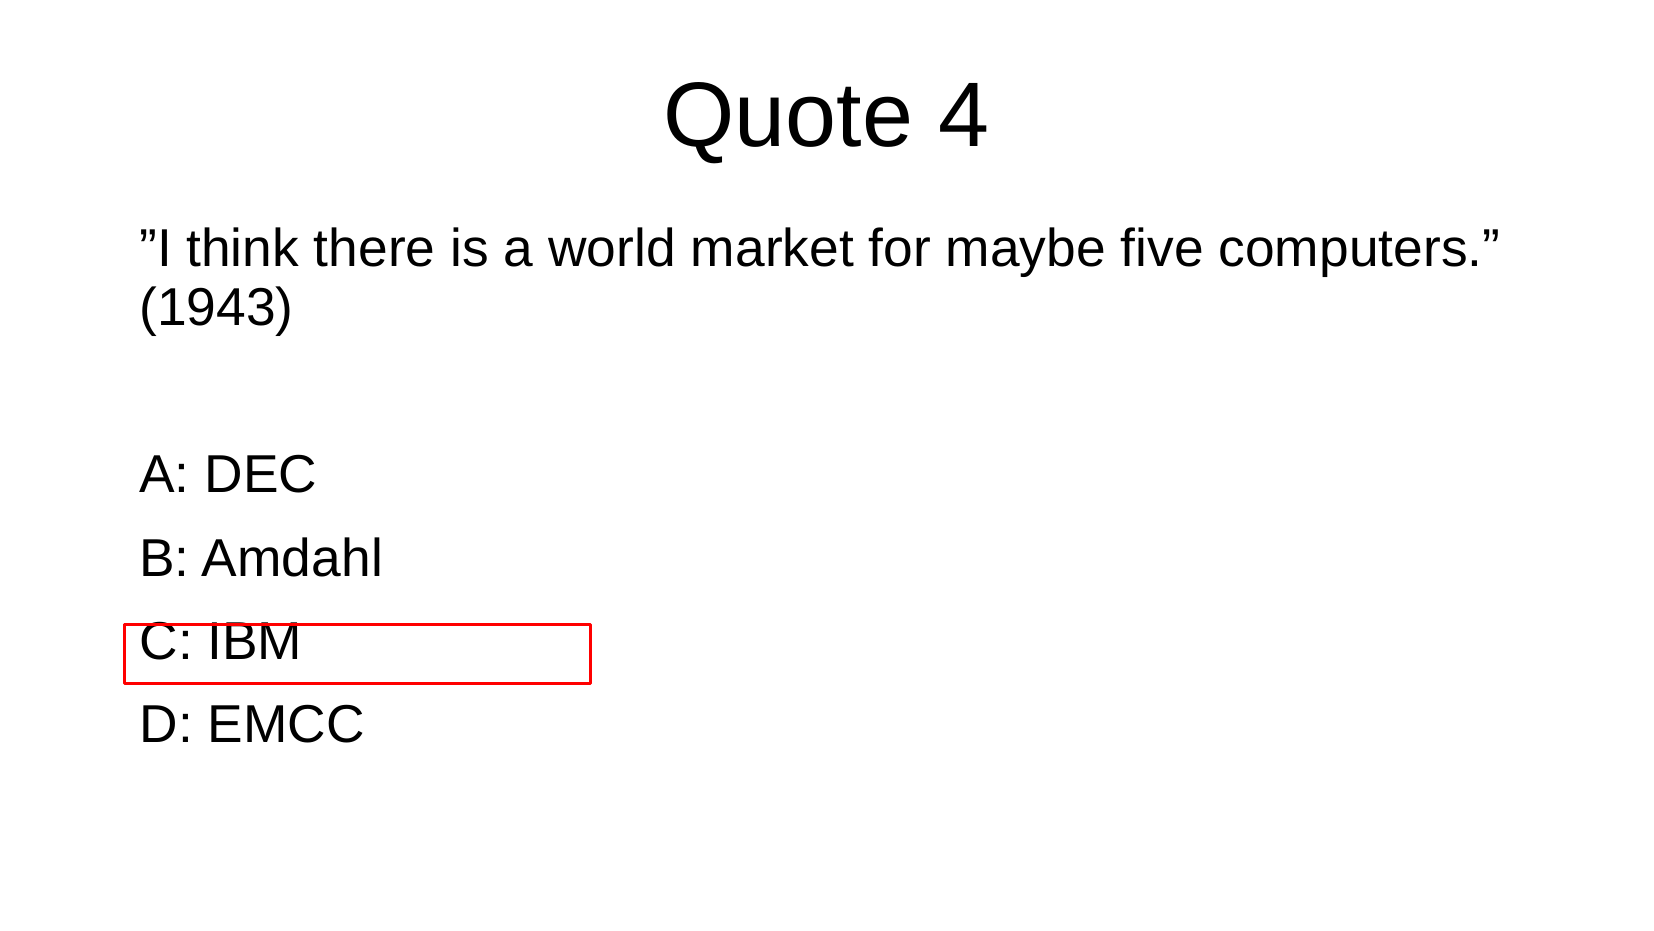

# Quote 4
”I think there is a world market for maybe five computers.” (1943)
A: DEC
B: Amdahl
C: IBM
D: EMCC